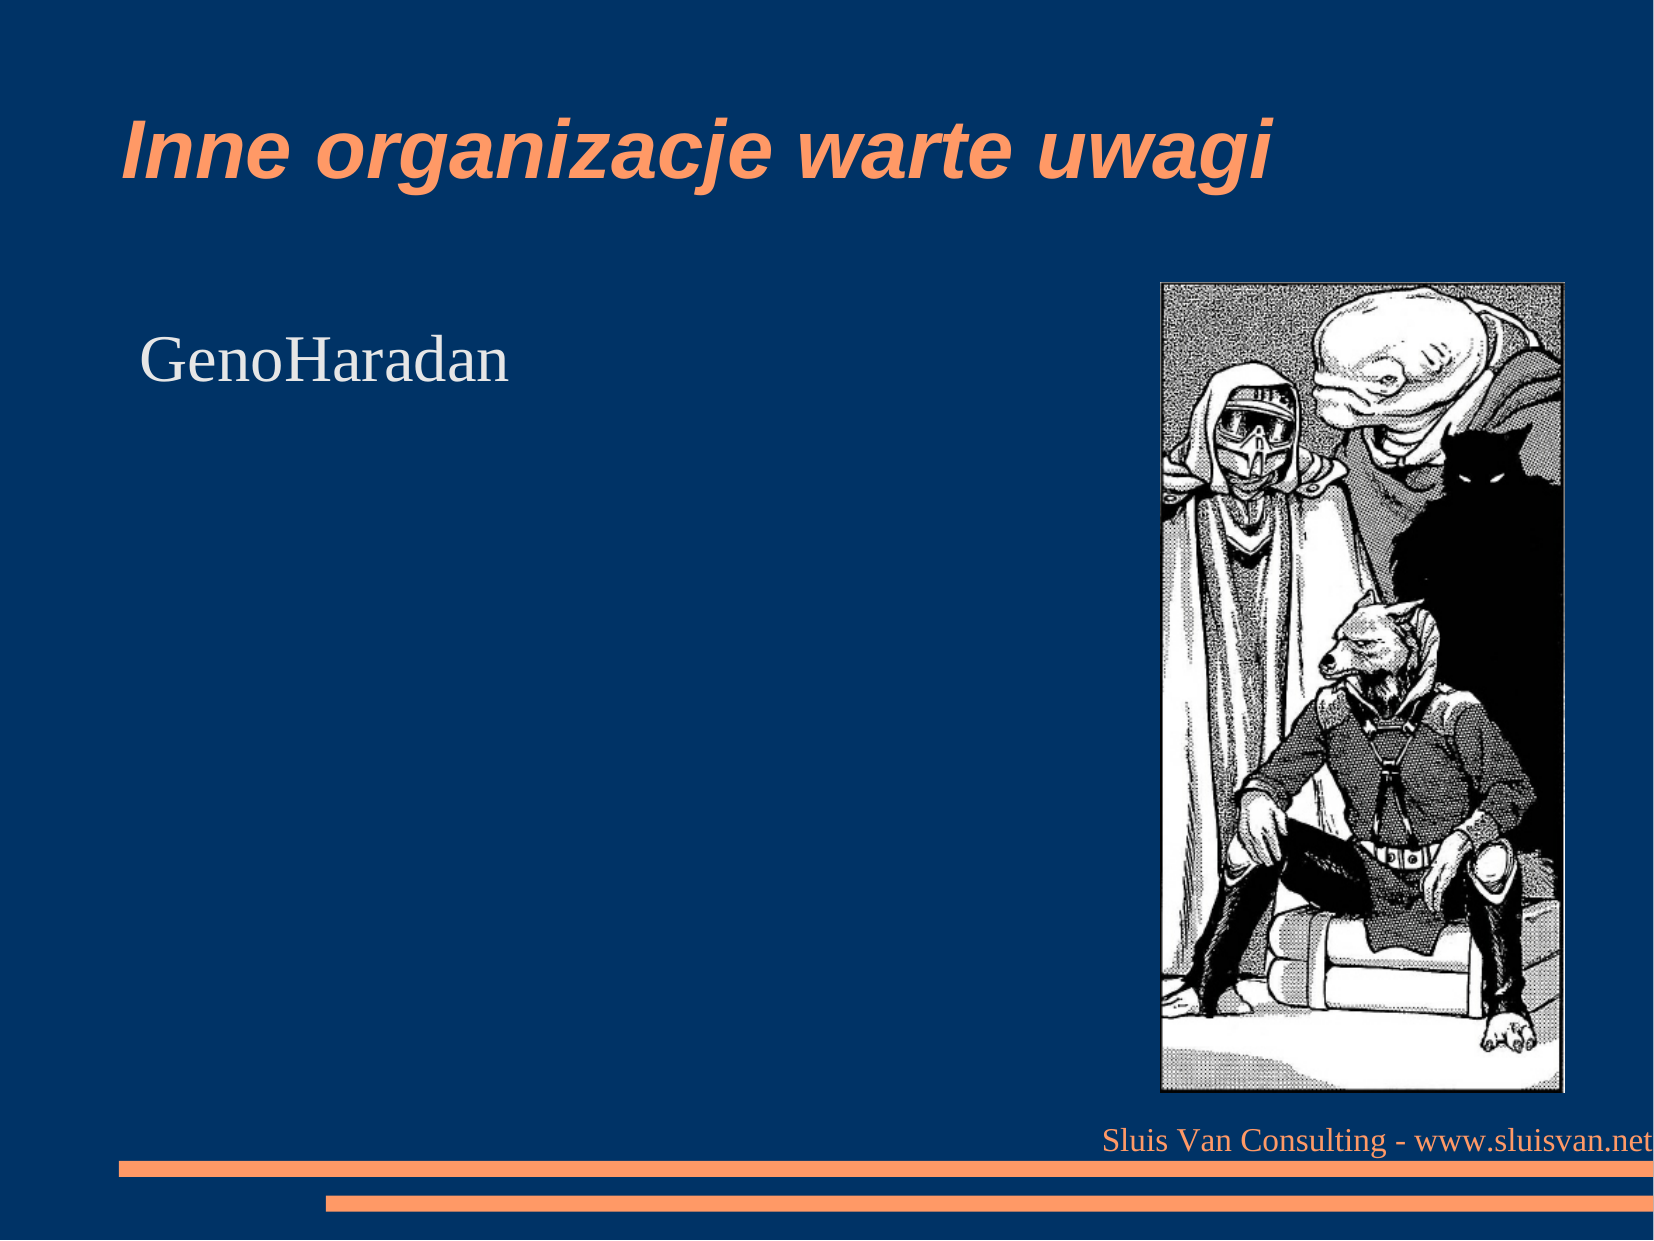

# Inne organizacje warte uwagi
GenoHaradan
Sluis Van Consulting - www.sluisvan.net